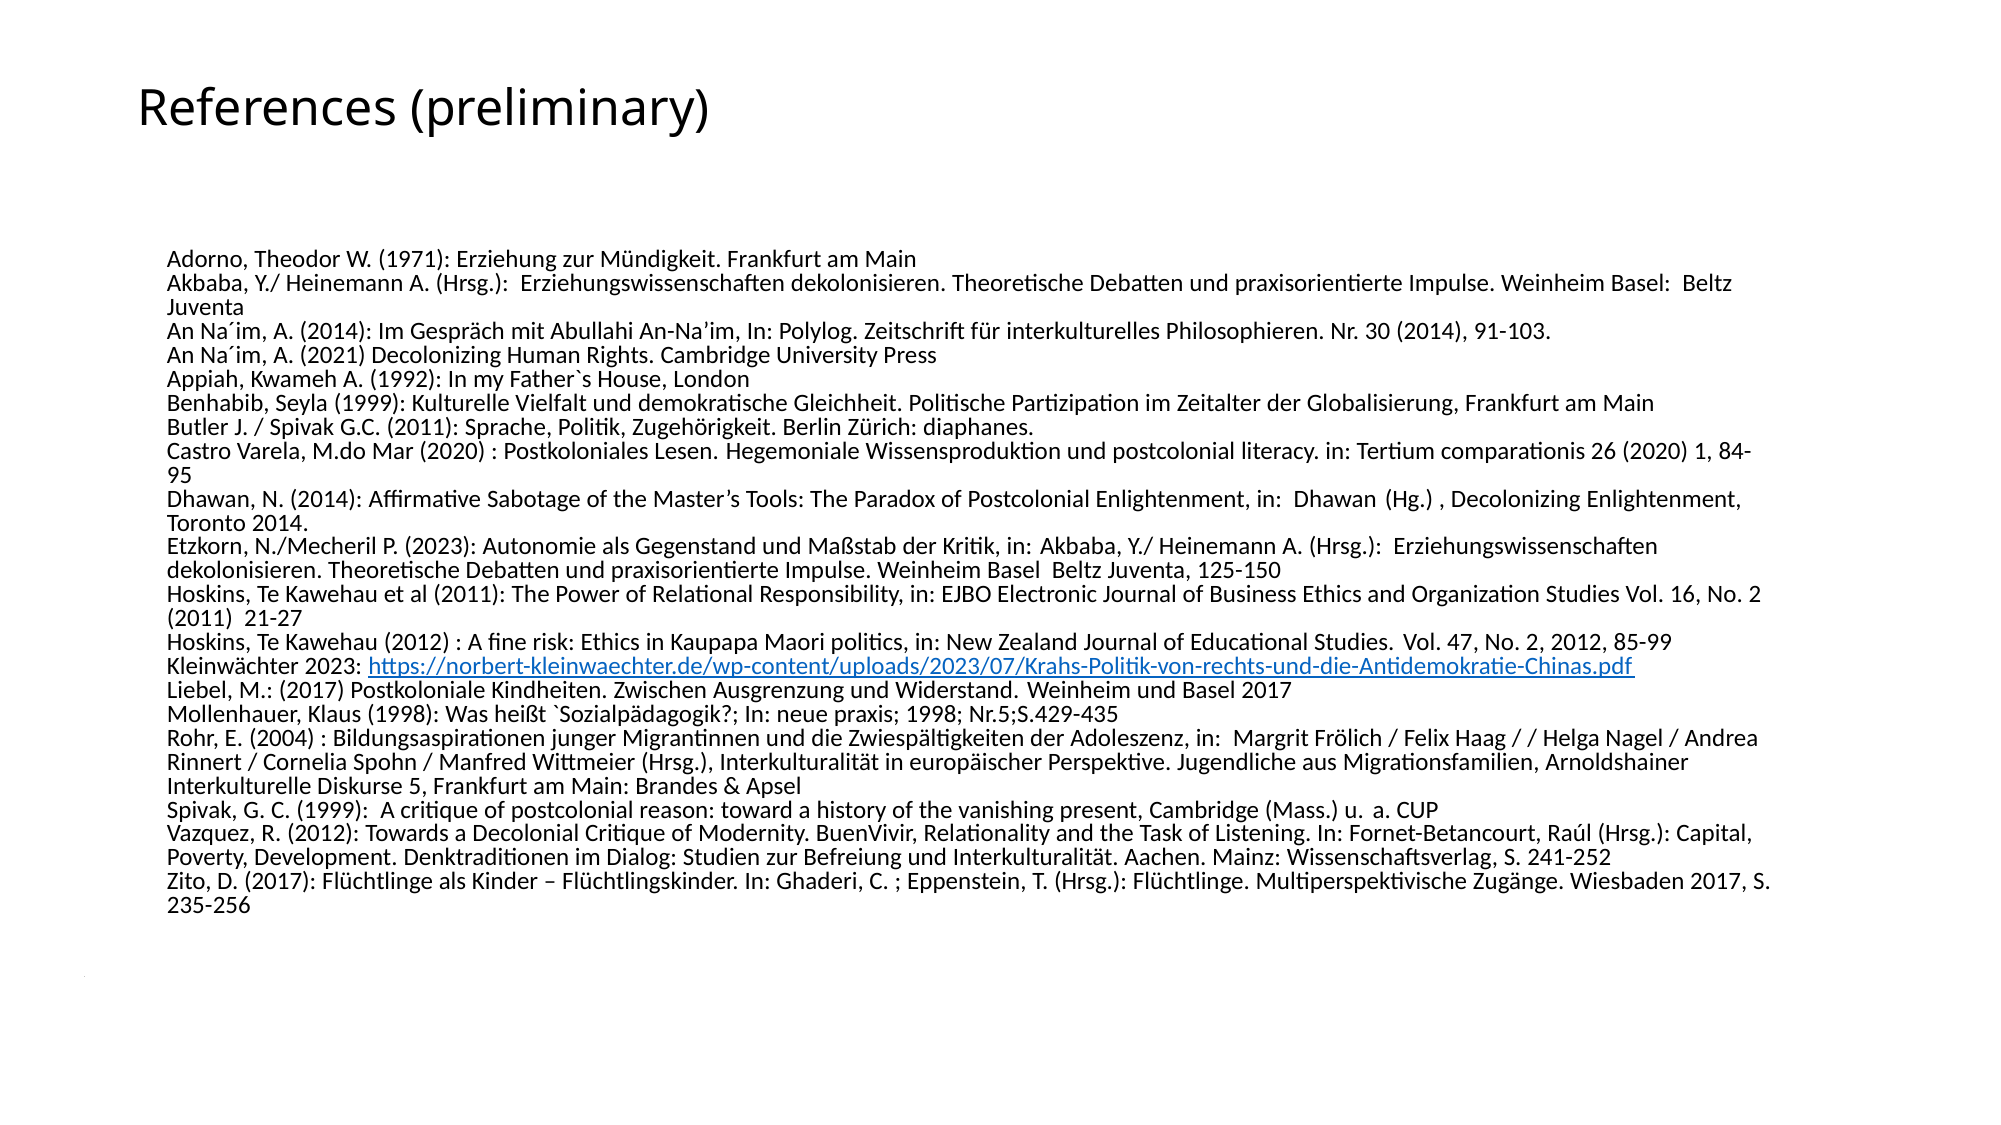

# References (preliminary)
Adorno, Theodor W. (1971): Erziehung zur Mündigkeit. Frankfurt am Main
Akbaba, Y./ Heinemann A. (Hrsg.): Erziehungswissenschaften dekolonisieren. Theoretische Debatten und praxisorientierte Impulse. Weinheim Basel: Beltz Juventa
An Na´im, A. (2014): Im Gespräch mit Abullahi An-Na’im, In: Polylog. Zeitschrift für interkulturelles Philosophieren. Nr. 30 (2014), 91-103.
An Na´im, A. (2021) Decolonizing Human Rights. Cambridge University Press
Appiah, Kwameh A. (1992): In my Father`s House, London
Benhabib, Seyla (1999): Kulturelle Vielfalt und demokratische Gleichheit. Politische Partizipation im Zeitalter der Globalisierung, Frankfurt am Main
Butler J. / Spivak G.C. (2011): Sprache, Politik, Zugehörigkeit. Berlin Zürich: diaphanes.
Castro Varela, M.do Mar (2020) : Postkoloniales Lesen. Hegemoniale Wissensproduktion und postcolonial literacy. in: Tertium comparationis 26 (2020) 1, 84-95
Dhawan, N. (2014): Affirmative Sabotage of the Master’s Tools: The Paradox of Postcolonial Enlightenment, in: Dhawan (Hg.) , Decolonizing Enlightenment, Toronto 2014.
Etzkorn, N./Mecheril P. (2023): Autonomie als Gegenstand und Maßstab der Kritik, in: Akbaba, Y./ Heinemann A. (Hrsg.): Erziehungswissenschaften dekolonisieren. Theoretische Debatten und praxisorientierte Impulse. Weinheim Basel Beltz Juventa, 125-150
Hoskins, Te Kawehau et al (2011): The Power of Relational Responsibility, in: EJBO Electronic Journal of Business Ethics and Organization Studies Vol. 16, No. 2 (2011) 21-27
Hoskins, Te Kawehau (2012) : A fine risk: Ethics in Kaupapa Maori politics, in: New Zealand Journal of Educational Studies. Vol. 47, No. 2, 2012, 85-99
Kleinwächter 2023: https://norbert-kleinwaechter.de/wp-content/uploads/2023/07/Krahs-Politik-von-rechts-und-die-Antidemokratie-Chinas.pdf
Liebel, M.: (2017) Postkoloniale Kindheiten. Zwischen Ausgrenzung und Widerstand. Weinheim und Basel 2017
Mollenhauer, Klaus (1998): Was heißt `Sozialpädagogik?; In: neue praxis; 1998; Nr.5;S.429-435
Rohr, E. (2004) : Bildungsaspirationen junger Migrantinnen und die Zwiespältigkeiten der Adoleszenz, in: Margrit Frölich / Felix Haag / / Helga Nagel / Andrea Rinnert / Cornelia Spohn / Manfred Wittmeier (Hrsg.), Interkulturalität in europäischer Perspektive. Jugendliche aus Migrationsfamilien, Arnoldshainer Interkulturelle Diskurse 5, Frankfurt am Main: Brandes & Apsel
Spivak, G. C. (1999): A critique of postcolonial reason: toward a history of the vanishing present, Cambridge (Mass.) u. a. CUP
Vazquez, R. (2012): Towards a Decolonial Critique of Modernity. BuenVivir, Relationality and the Task of Listening. In: Fornet-Betancourt, Raúl (Hrsg.): Capital, Poverty, Development. Denktraditionen im Dialog: Studien zur Befreiung und Interkulturalität. Aachen. Mainz: Wissenschaftsverlag, S. 241-252
Zito, D. (2017): Flüchtlinge als Kinder – Flüchtlingskinder. In: Ghaderi, C. ; Eppenstein, T. (Hrsg.): Flüchtlinge. Multiperspektivische Zugänge. Wiesbaden 2017, S. 235-256